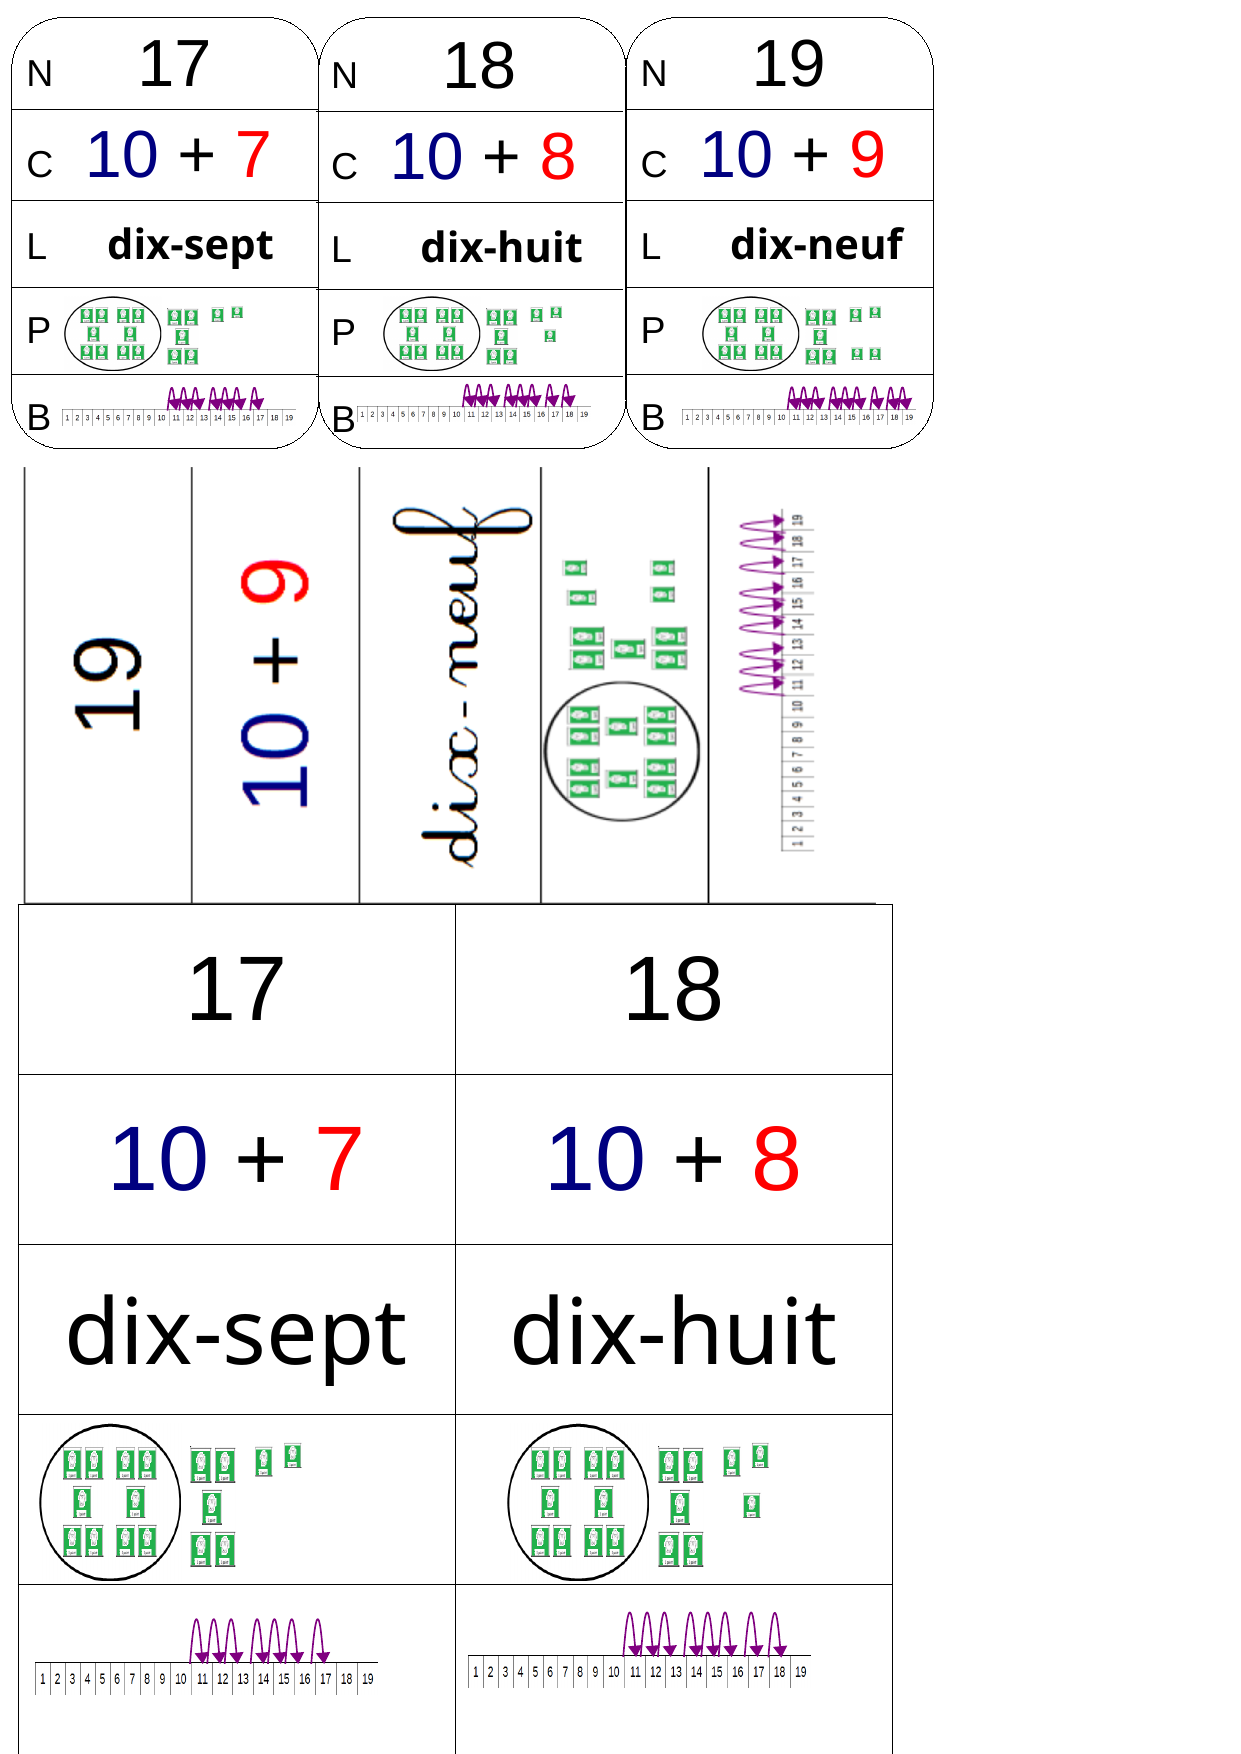

| N 17 |
| --- |
| C 10 + 7 |
| L dix-sept |
| P |
| B |
| N 19 |
| --- |
| C 10 + 9 |
| L dix-neuf |
| P |
| B |
| N 18 |
| --- |
| C 10 + 8 |
| L dix-huit |
| P |
| B |
| 17 |
| --- |
| 10 + 7 |
| dix-sept |
| |
| |
| 18 |
| --- |
| 10 + 8 |
| dix-huit |
| |
| |